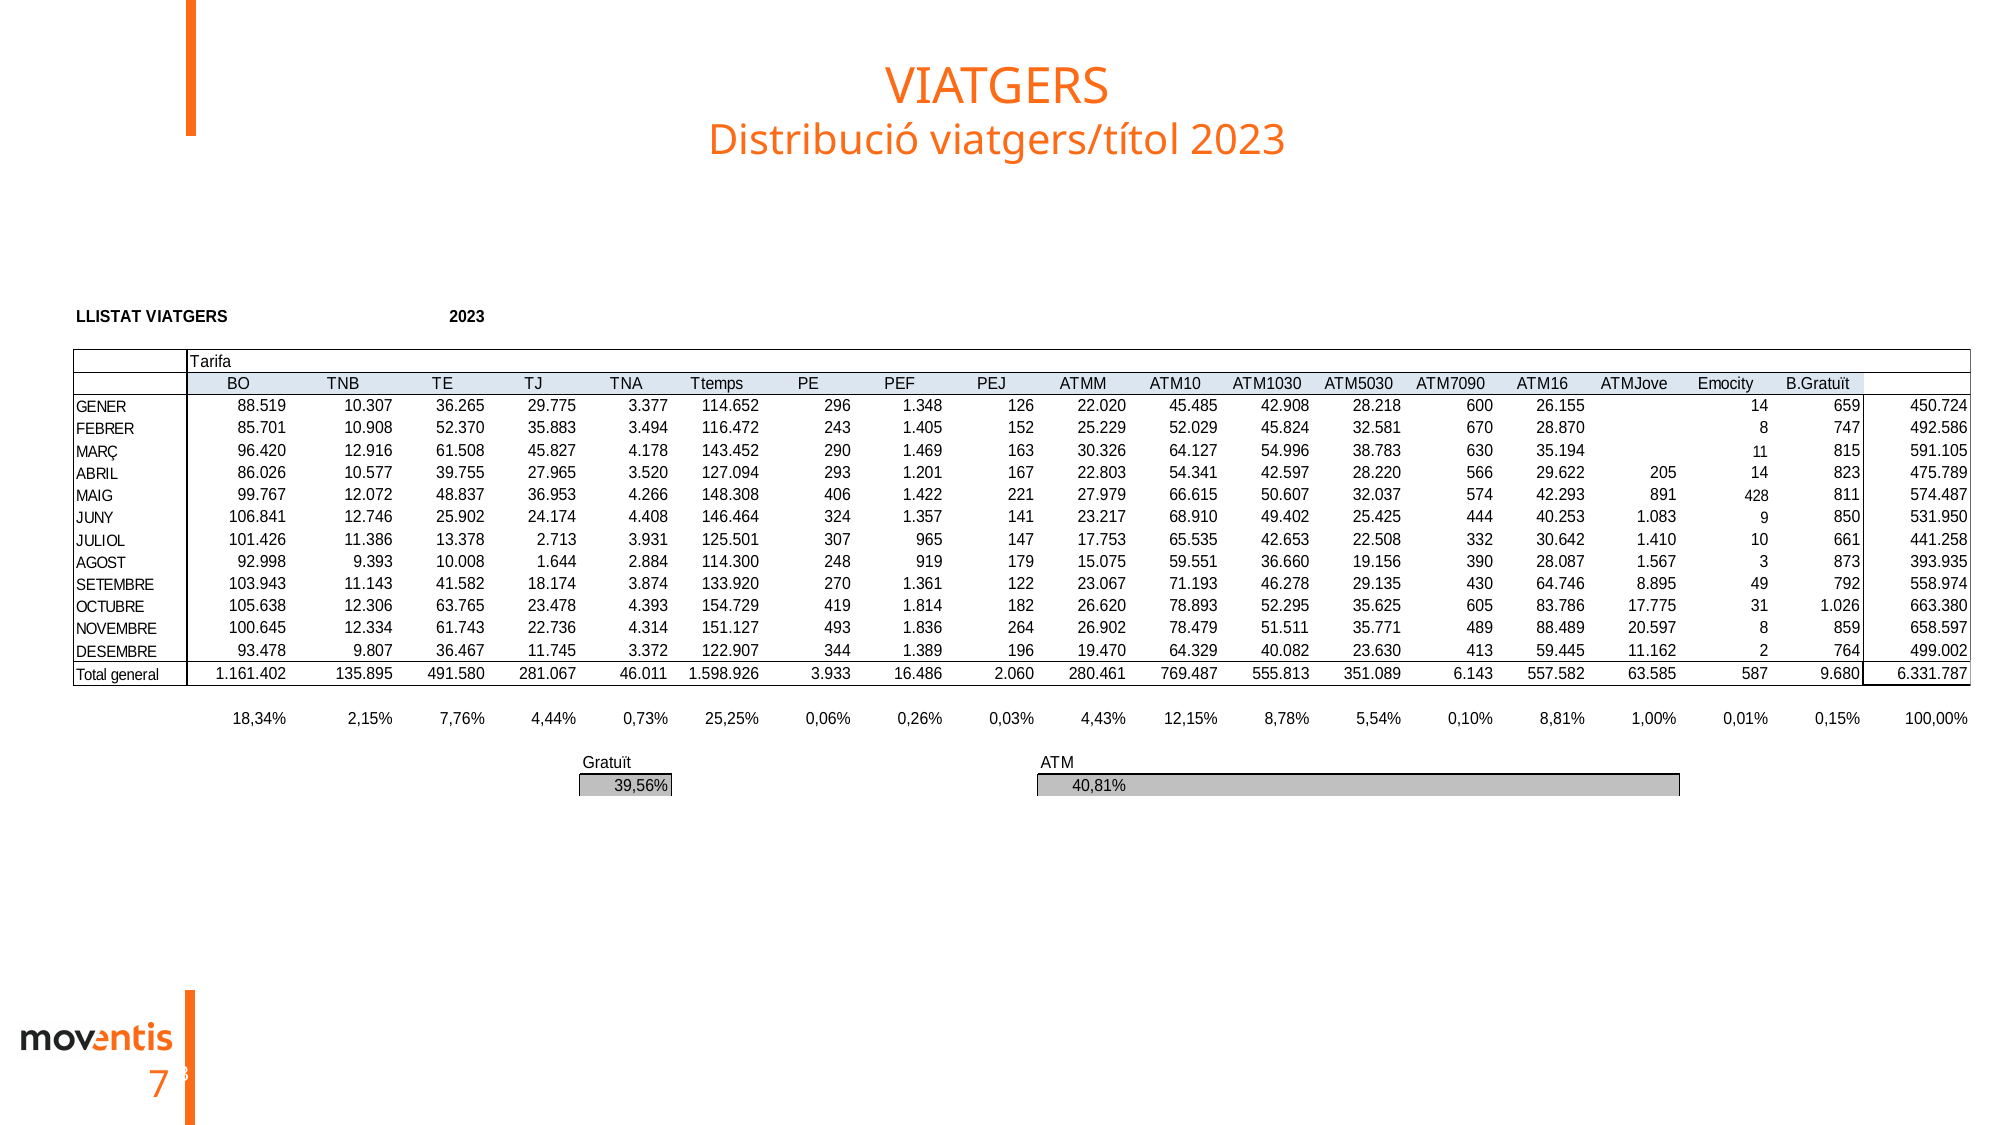

VIATGERS
Distribució viatgers/títol 2023
3
3
31/3/23